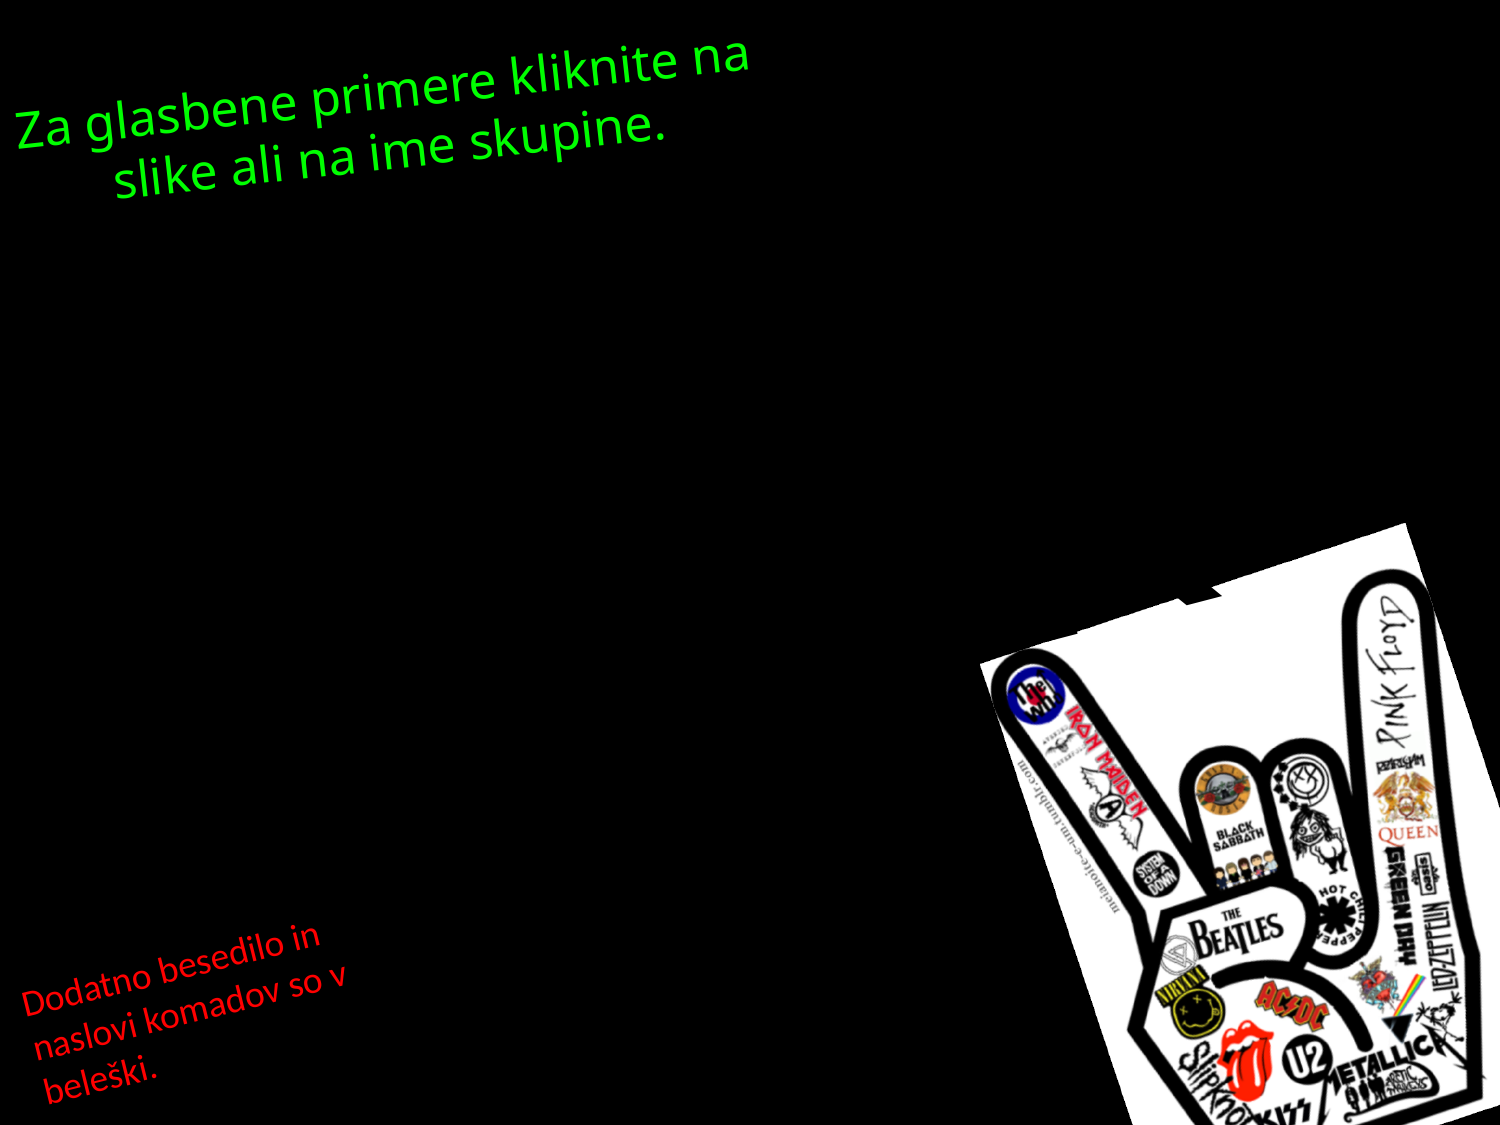

#
Za glasbene primere kliknite na slike ali na ime skupine.
ROCK
Dodatno besedilo in naslovi komadov so v beleški.